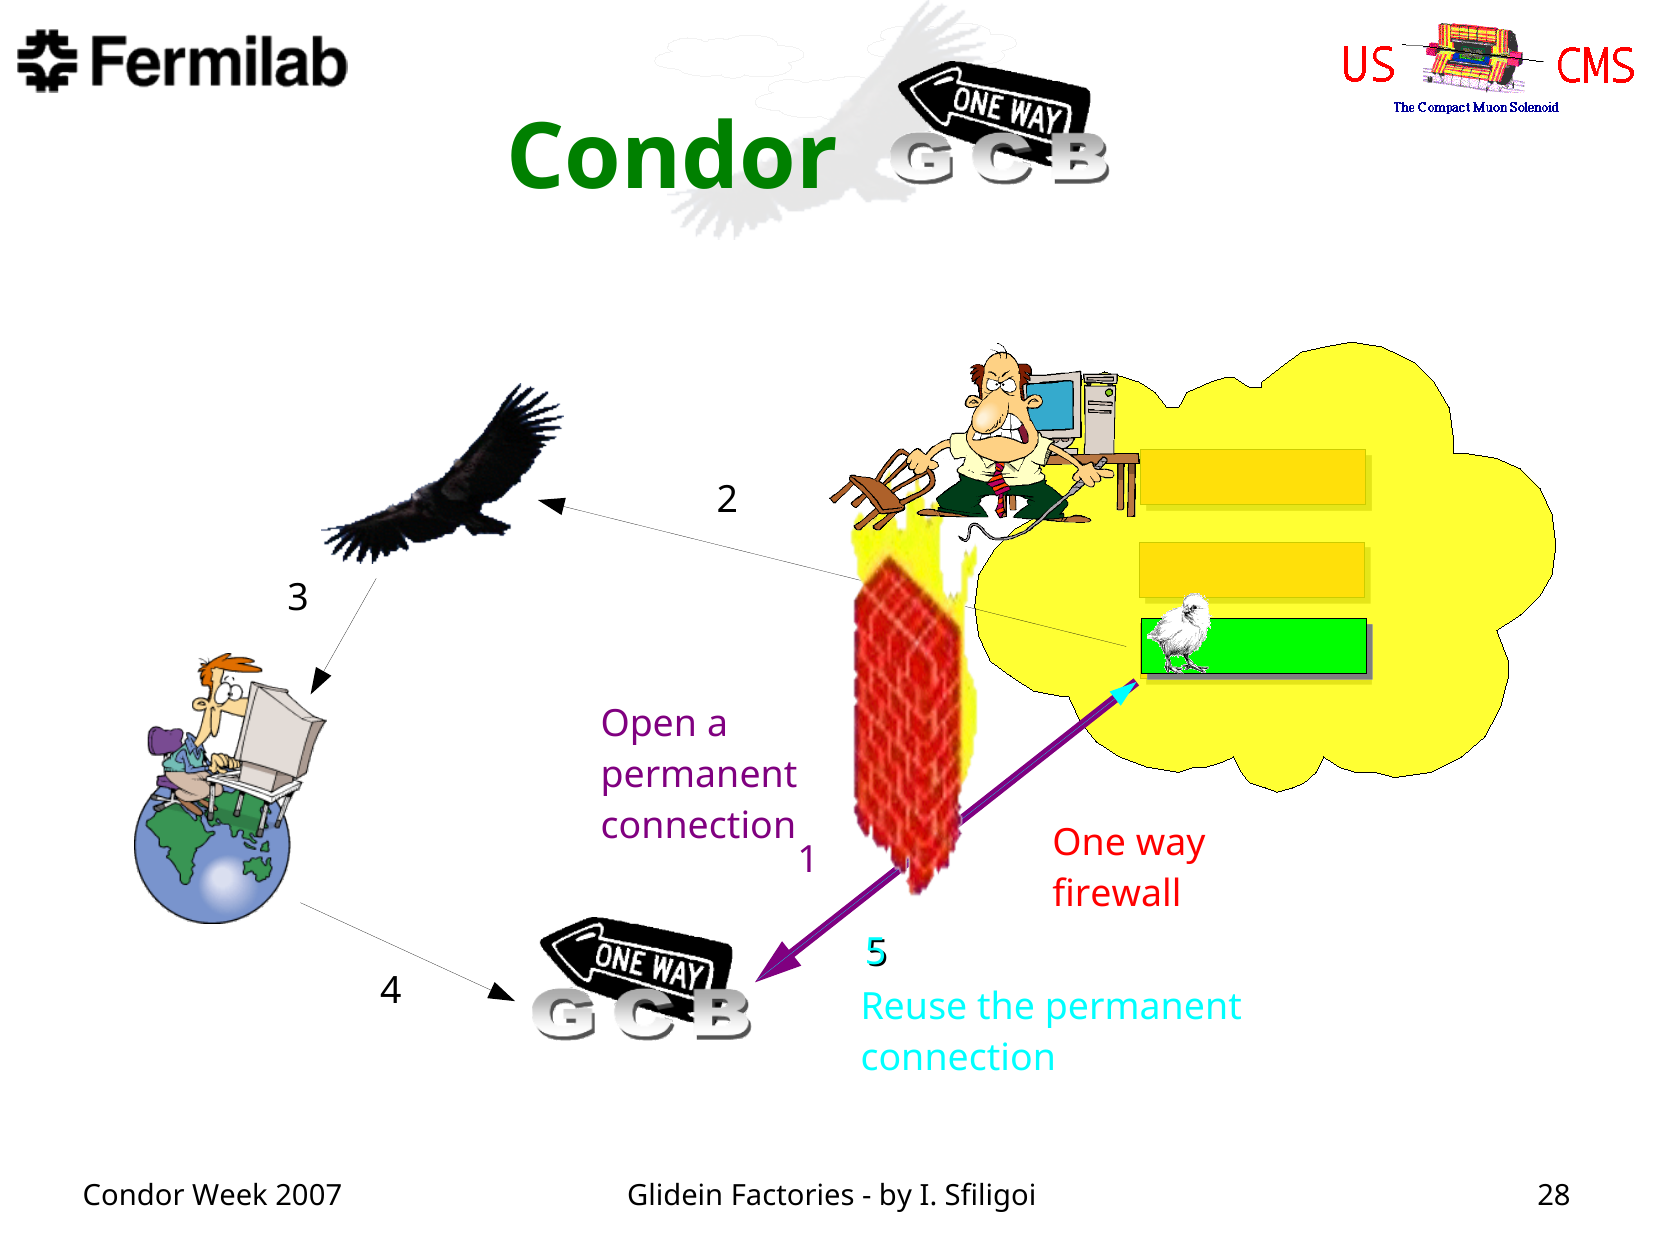

# Condor
2
3
Open a
permanent
connection
One way
firewall
1
5
4
Reuse the permanent
connection
Condor Week 2007
Glidein Factories - by I. Sfiligoi
28